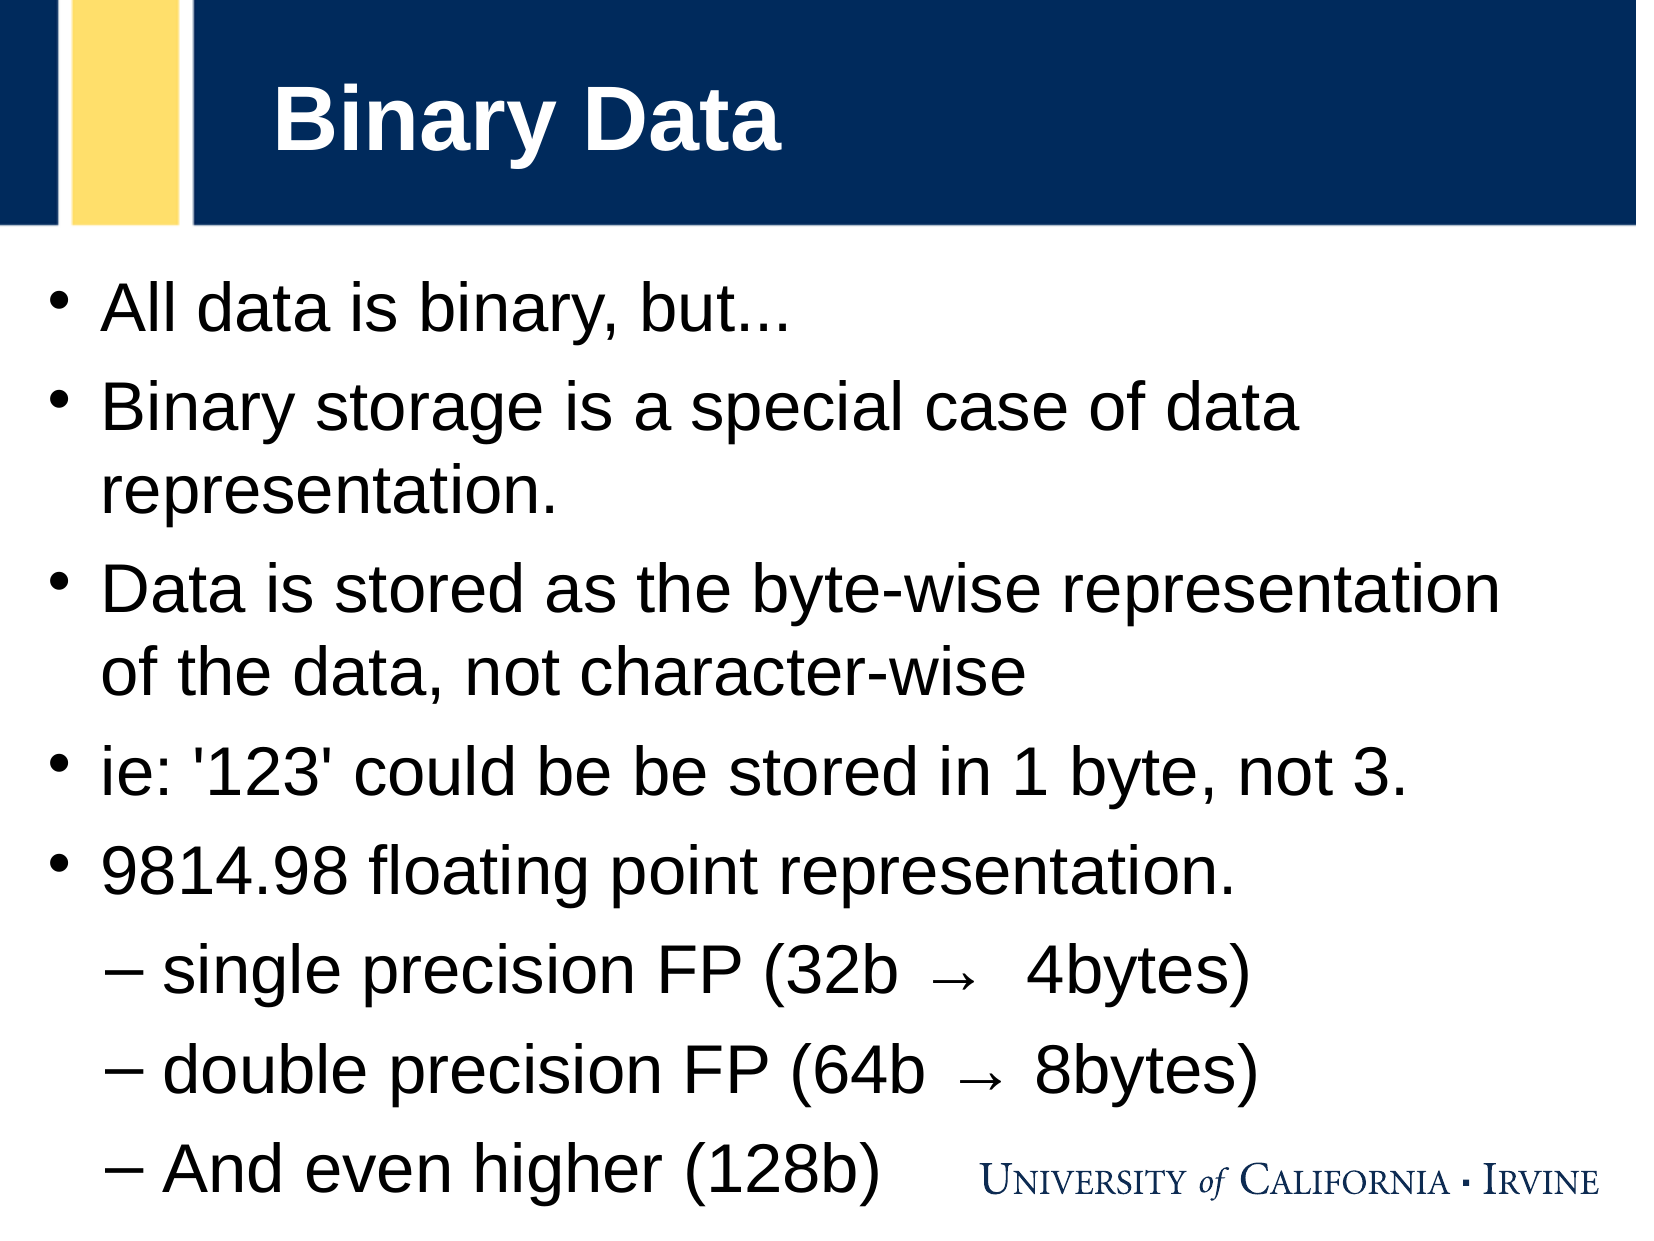

# Binary Data
All data is binary, but...
Binary storage is a special case of data representation.
Data is stored as the byte-wise representation of the data, not character-wise
ie: '123' could be be stored in 1 byte, not 3.
9814.98 floating point representation.
 single precision FP (32b → 4bytes)
 double precision FP (64b → 8bytes)
 And even higher (128b)